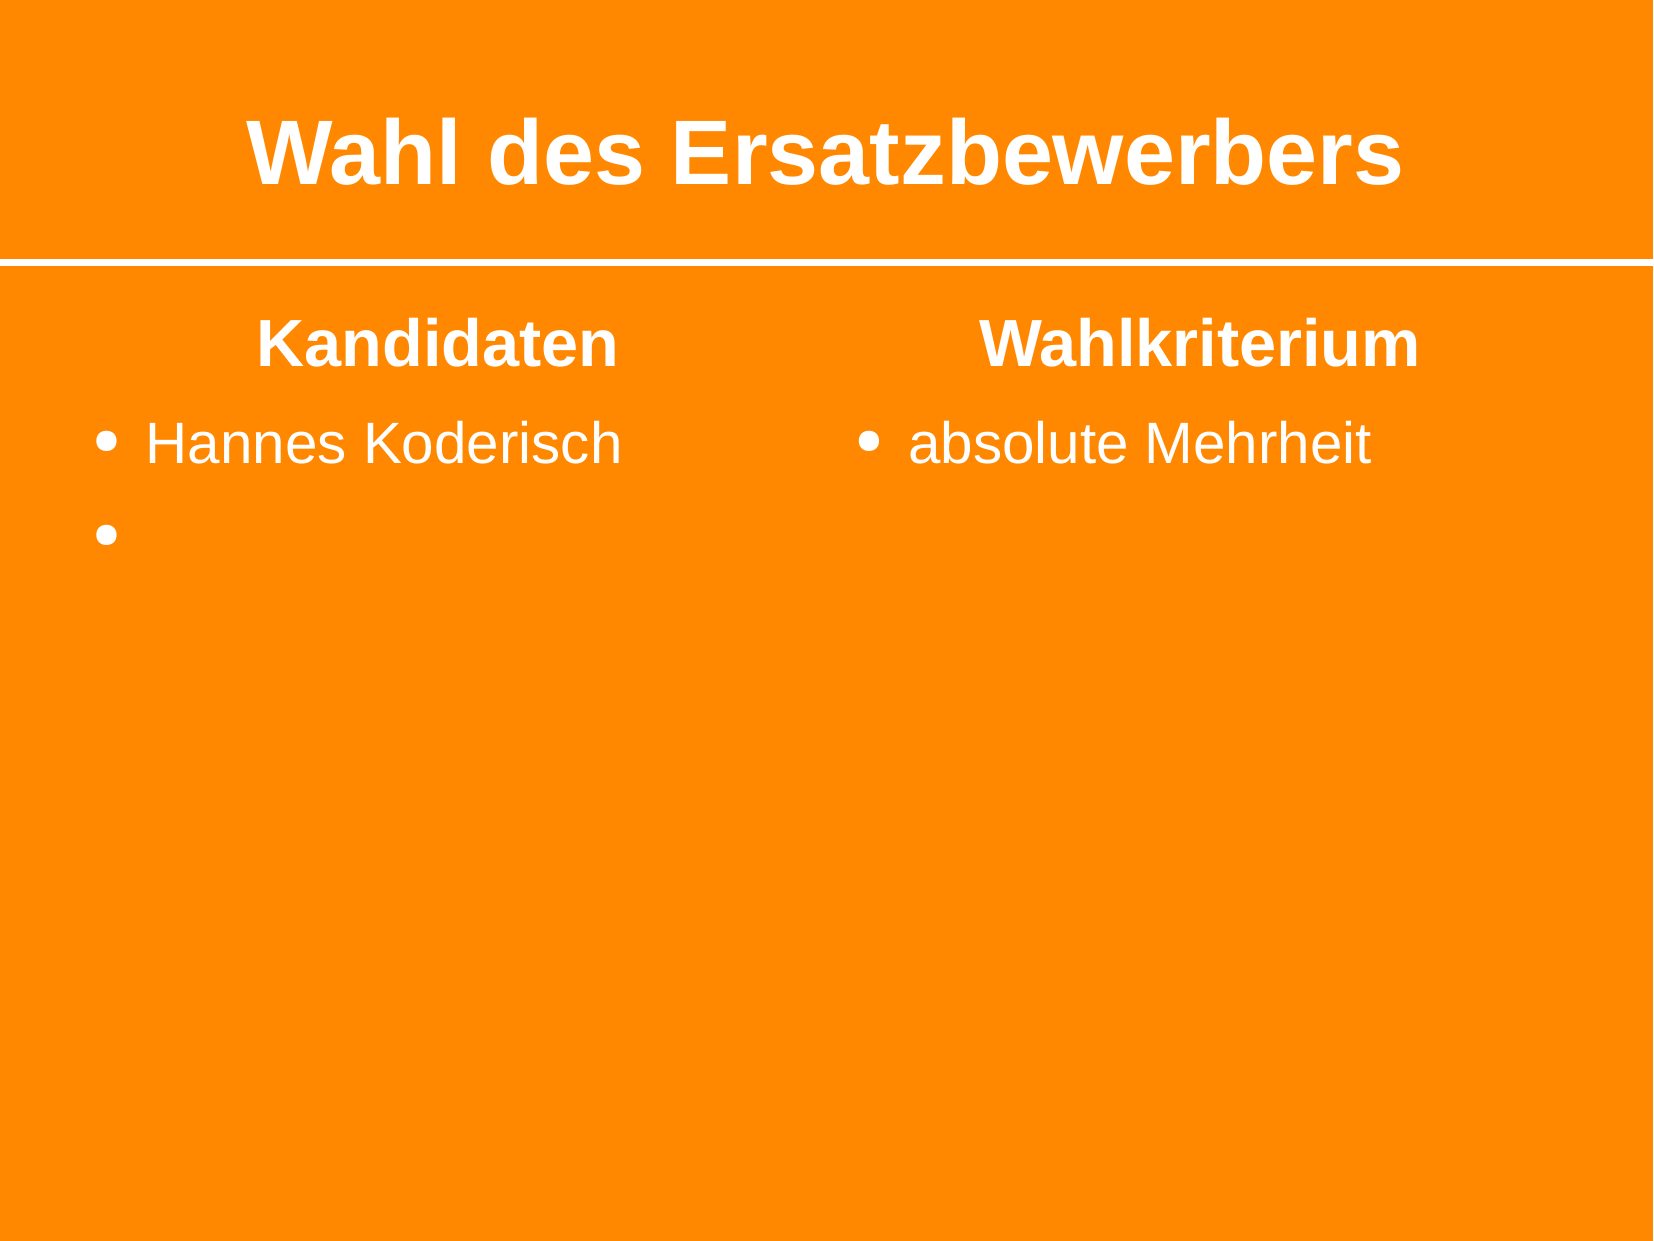

# Wahl des Ersatzbewerbers
Kandidaten
Hannes Koderisch
Wahlkriterium
absolute Mehrheit